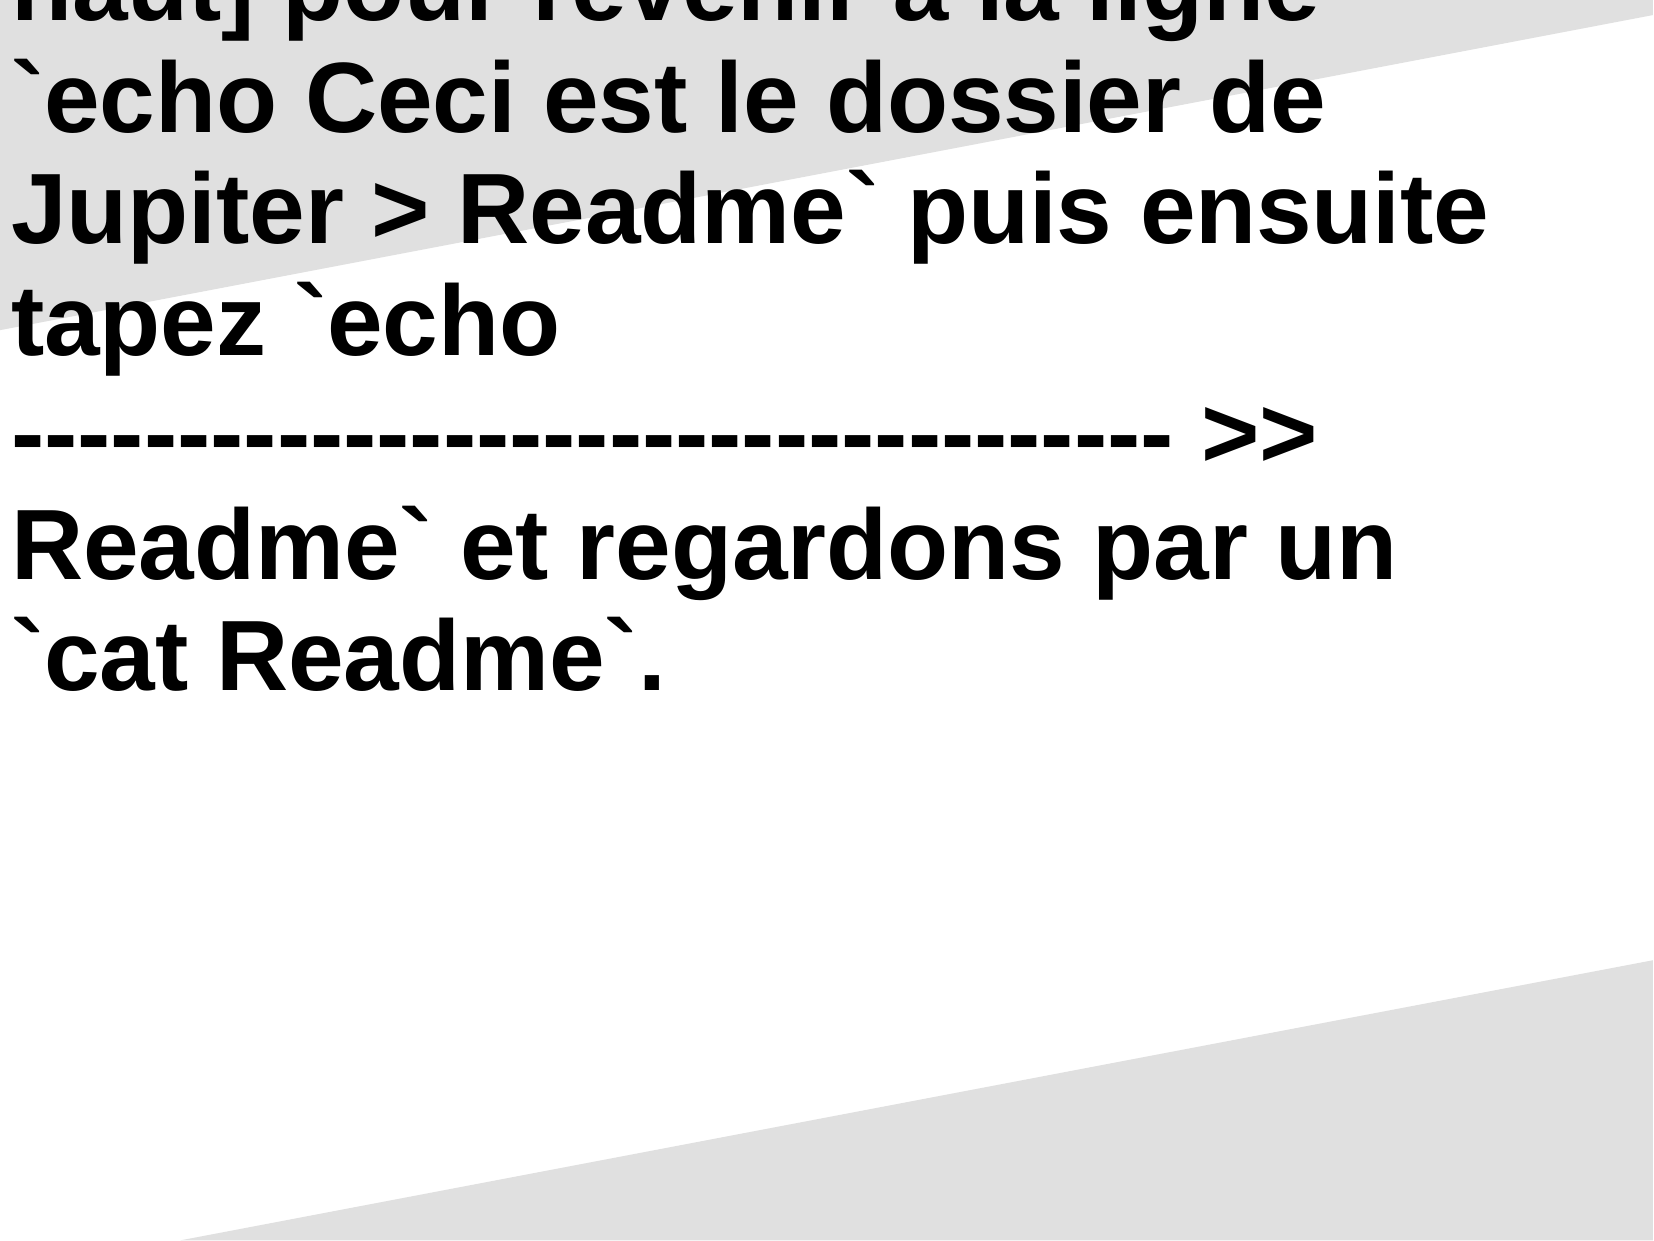

# et oui ! Le début à été effacé. Utilisons la touche [flèche haut] pour revenir à la ligne `echo Ceci est le dossier de Jupiter > Readme` puis ensuite tapez `echo ----------------------------------- >> Readme` et regardons par un `cat Readme`.